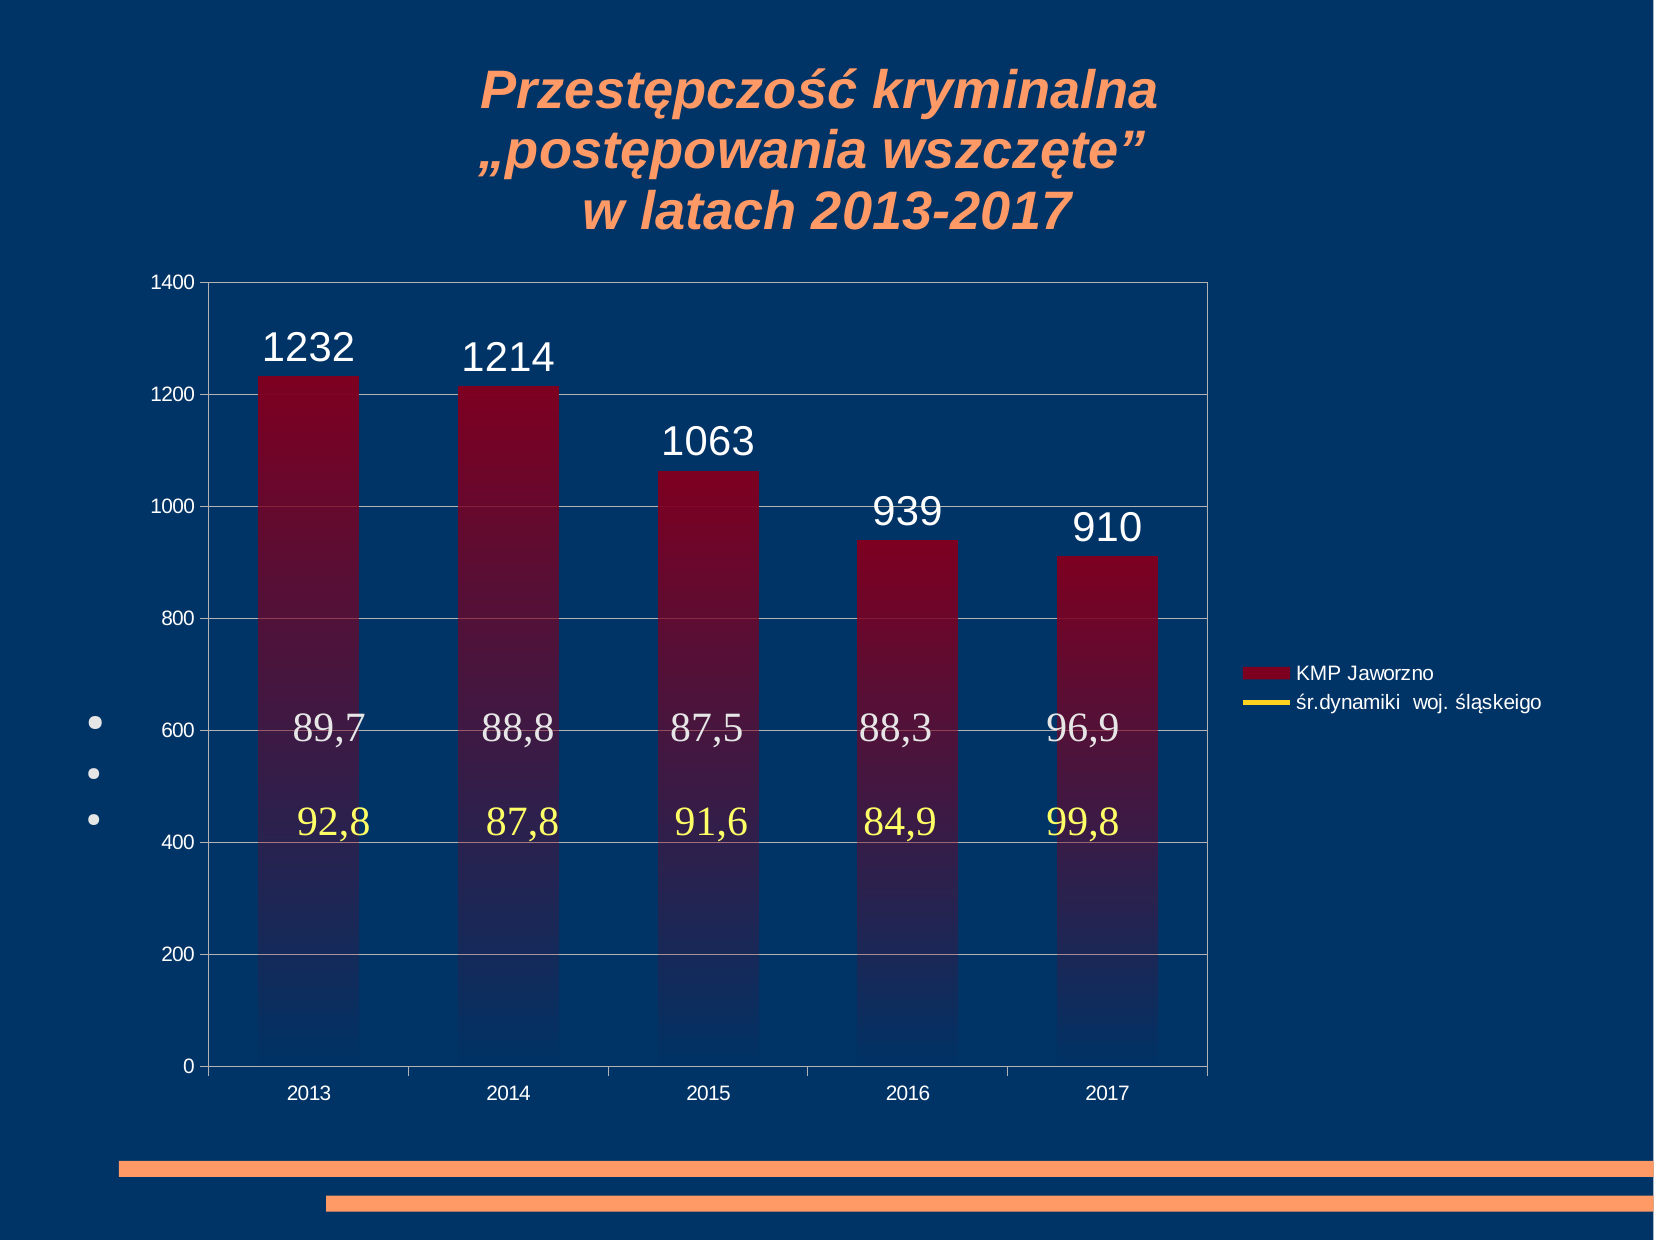

# Przestępczość kryminalna „postępowania wszczęte” w latach 2013-2017
### Chart
| Category | KMP Jaworzno | śr.dynamiki woj. śląskeigo |
|---|---|---|
| 2013 | 1232.0 | None |
| 2014 | 1214.0 | None |
| 2015 | 1063.0 | None |
| 2016 | 939.0 | None |
| 2017 | 910.0 | None | 89,7 88,8 87,5 88,3		 96,9
 92,8 87,8 91,6 84,9		 99,8